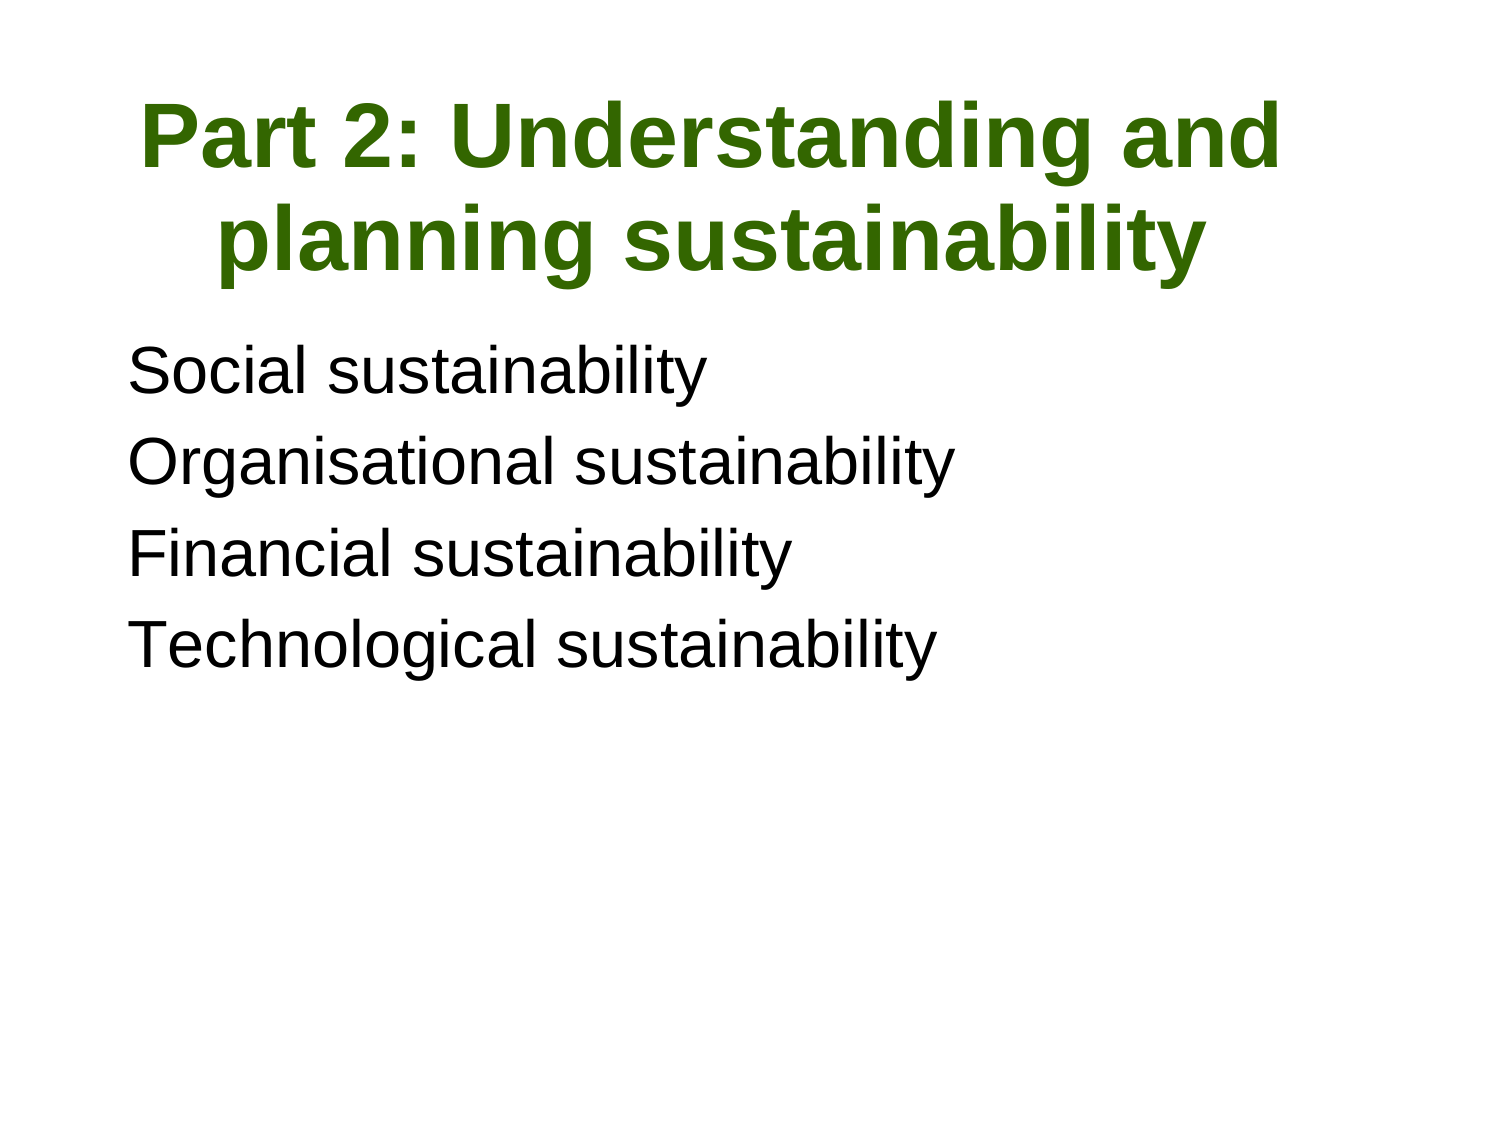

# Part 2: Understanding and planning sustainability
Social sustainability
Organisational sustainability
Financial sustainability
Technological sustainability